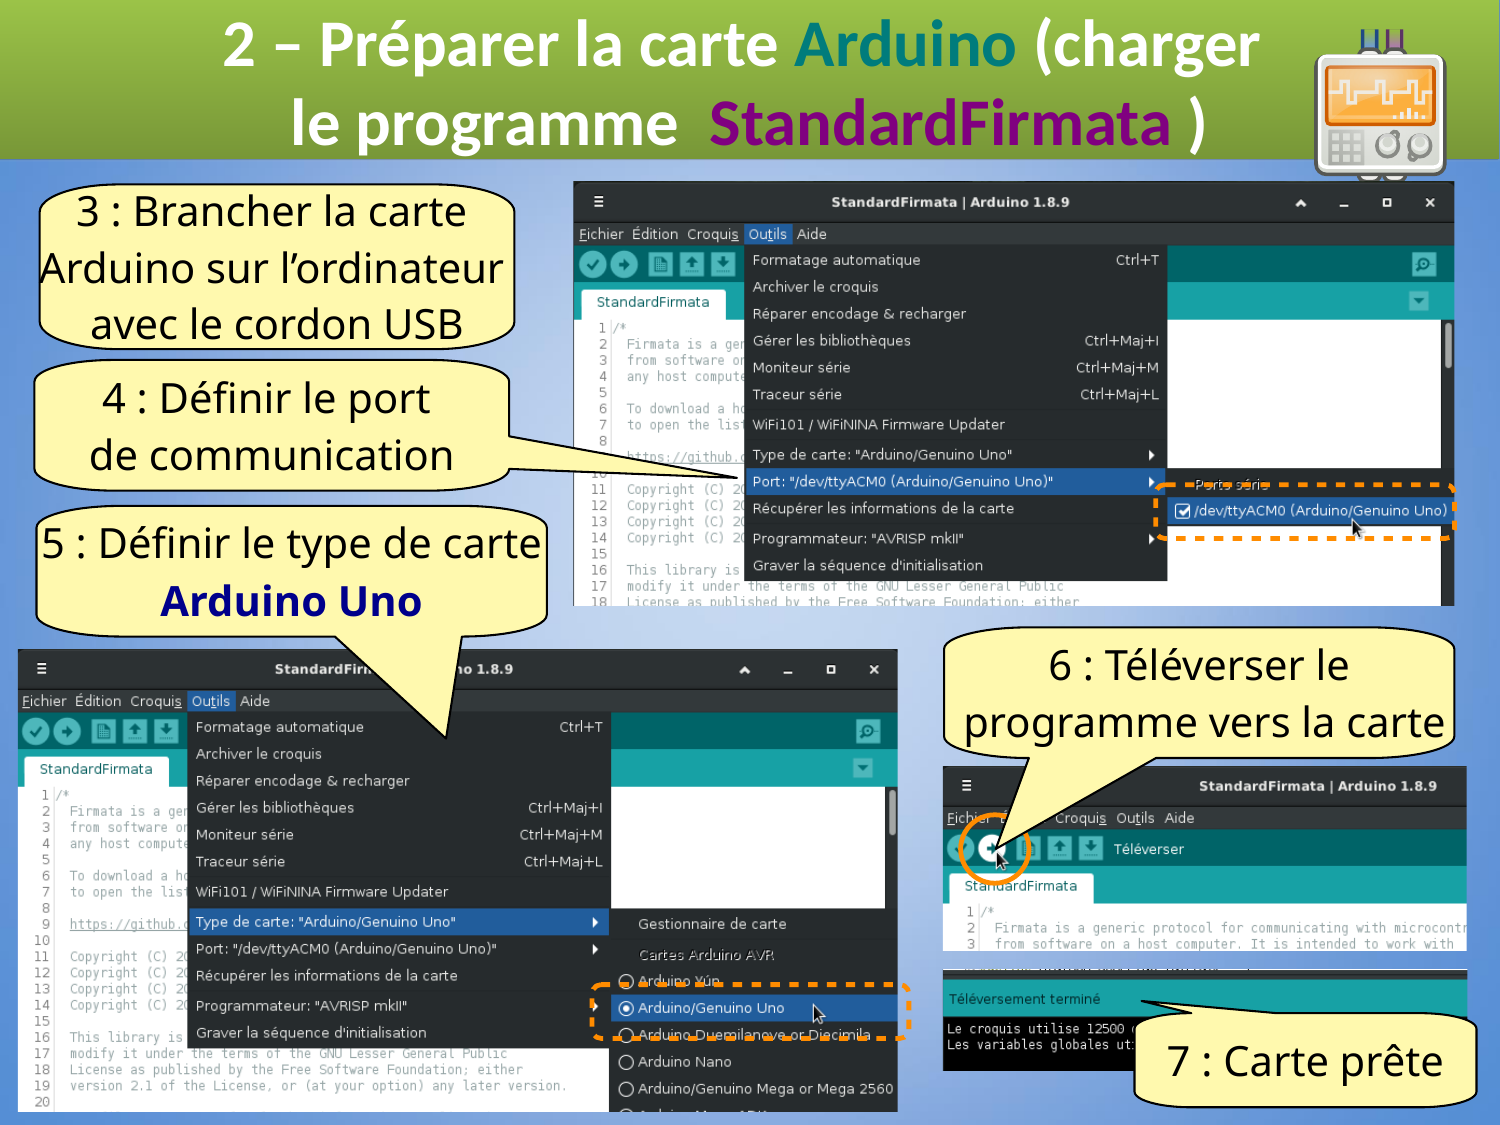

2 – Préparer la carte Arduino (charger
le programme StandardFirmata )
3 : Brancher la carte
Arduino sur l’ordinateur
avec le cordon USB
4 : Définir le port
de communication
5 : Définir le type de carte
Arduino Uno
6 : Téléverser le
 programme vers la carte
7 : Carte prête